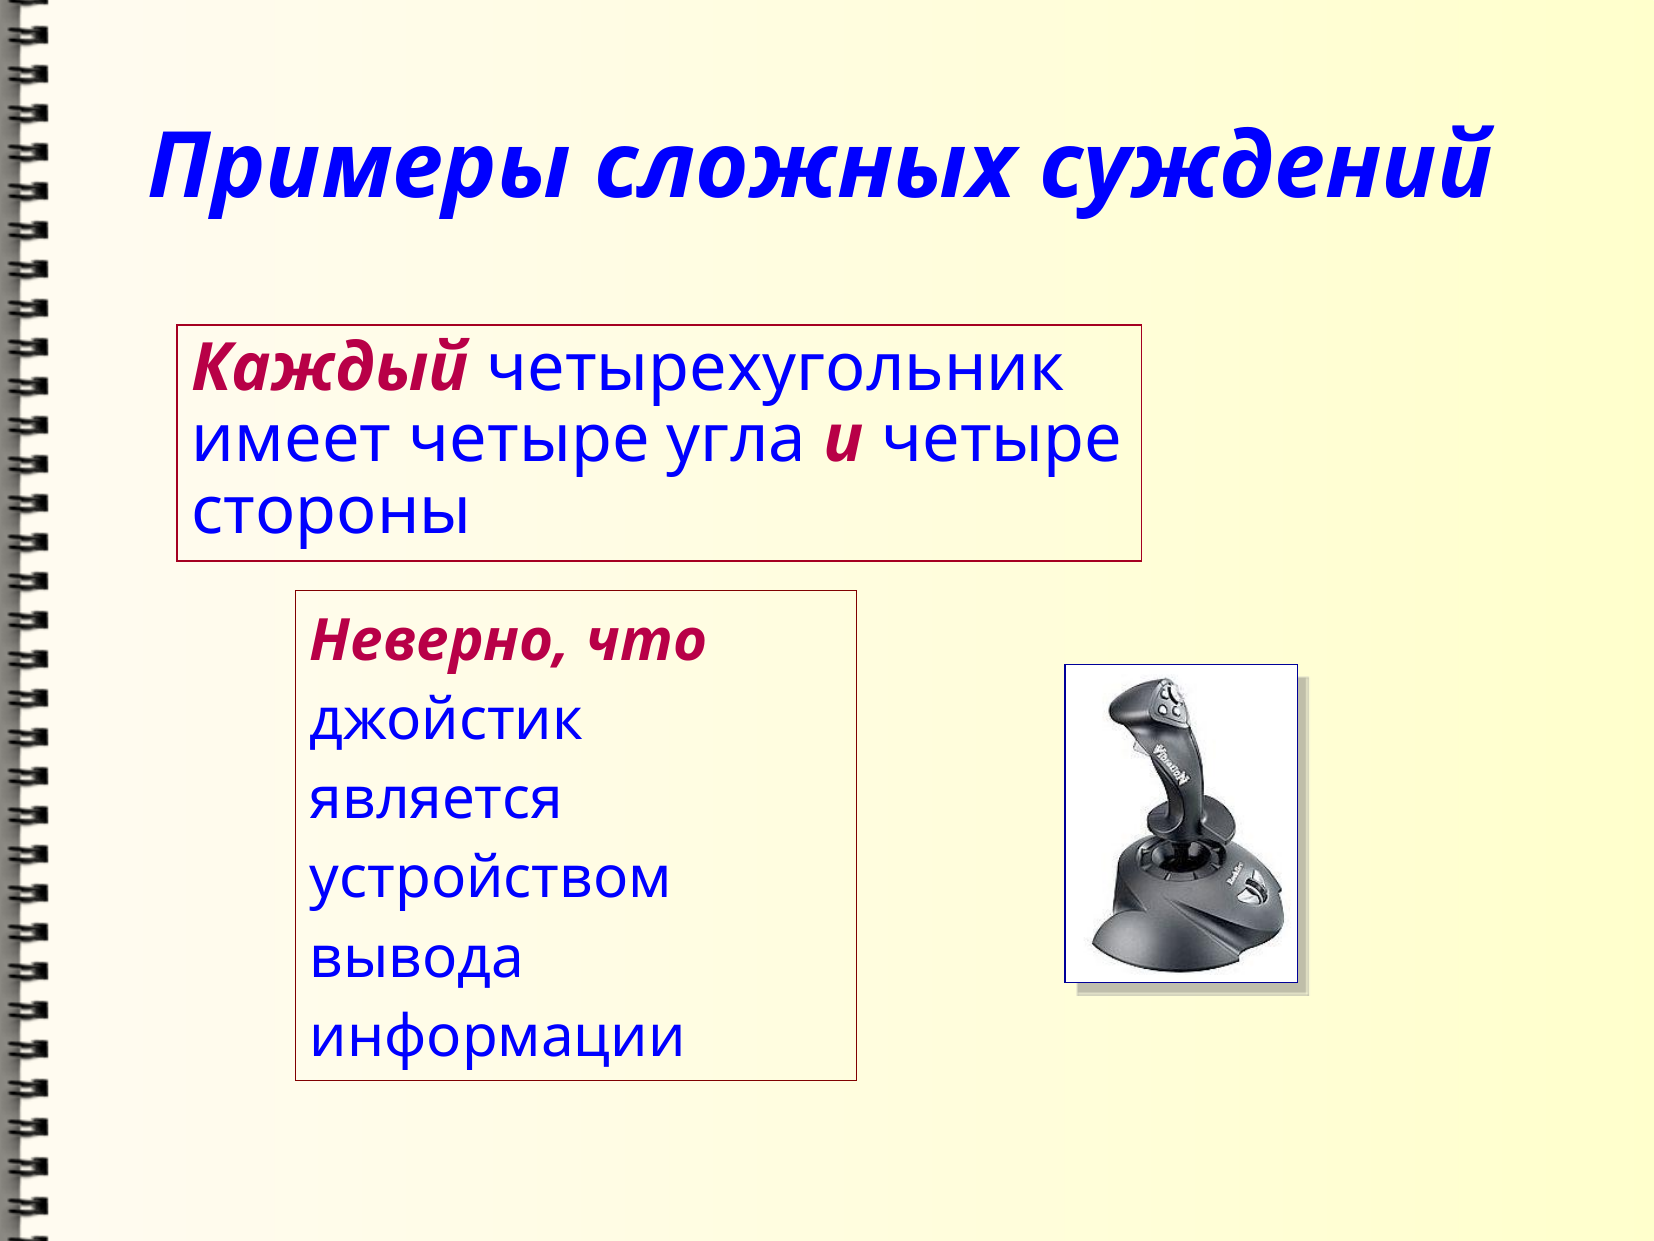

# Примеры сложных суждений
Каждый четырехугольник имеет четыре угла и четыре стороны
Неверно, что джойстик является устройством вывода информации